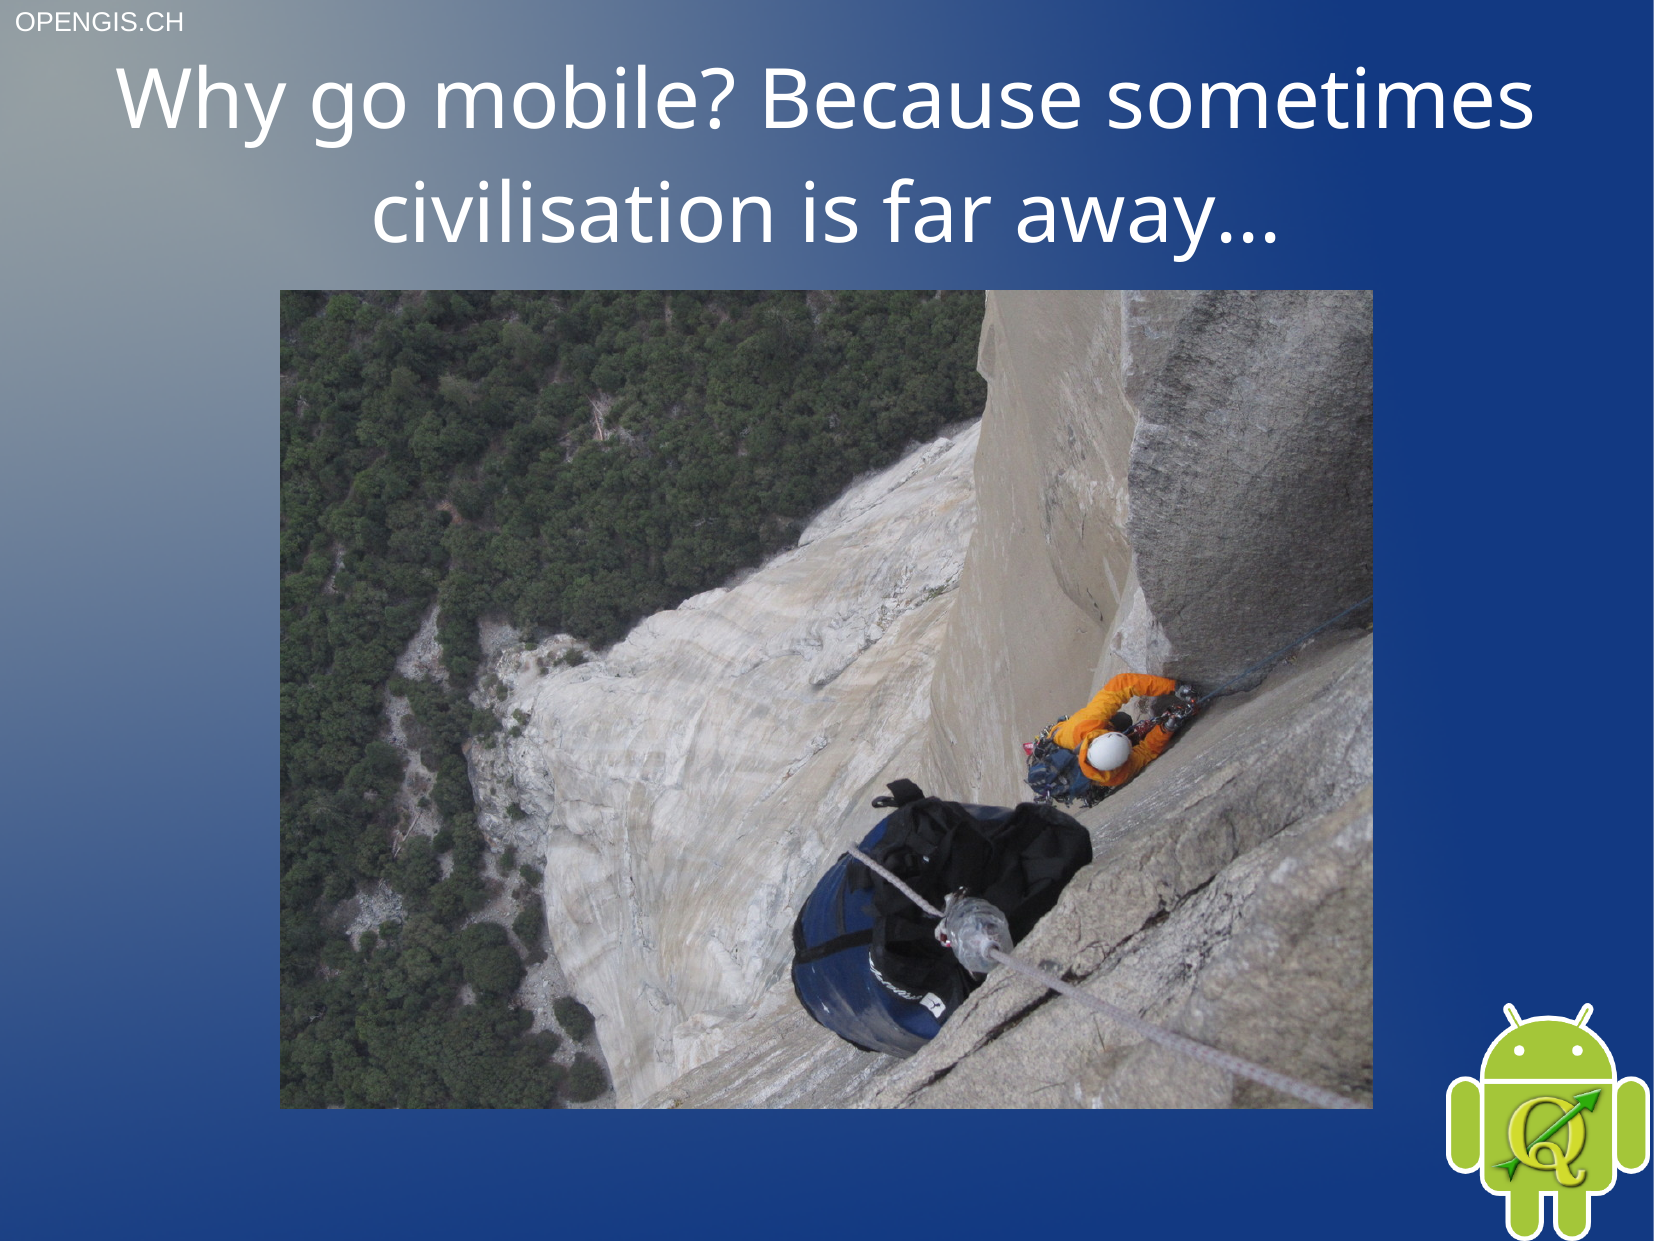

# Why go mobile? Because sometimes civilisation is far away...